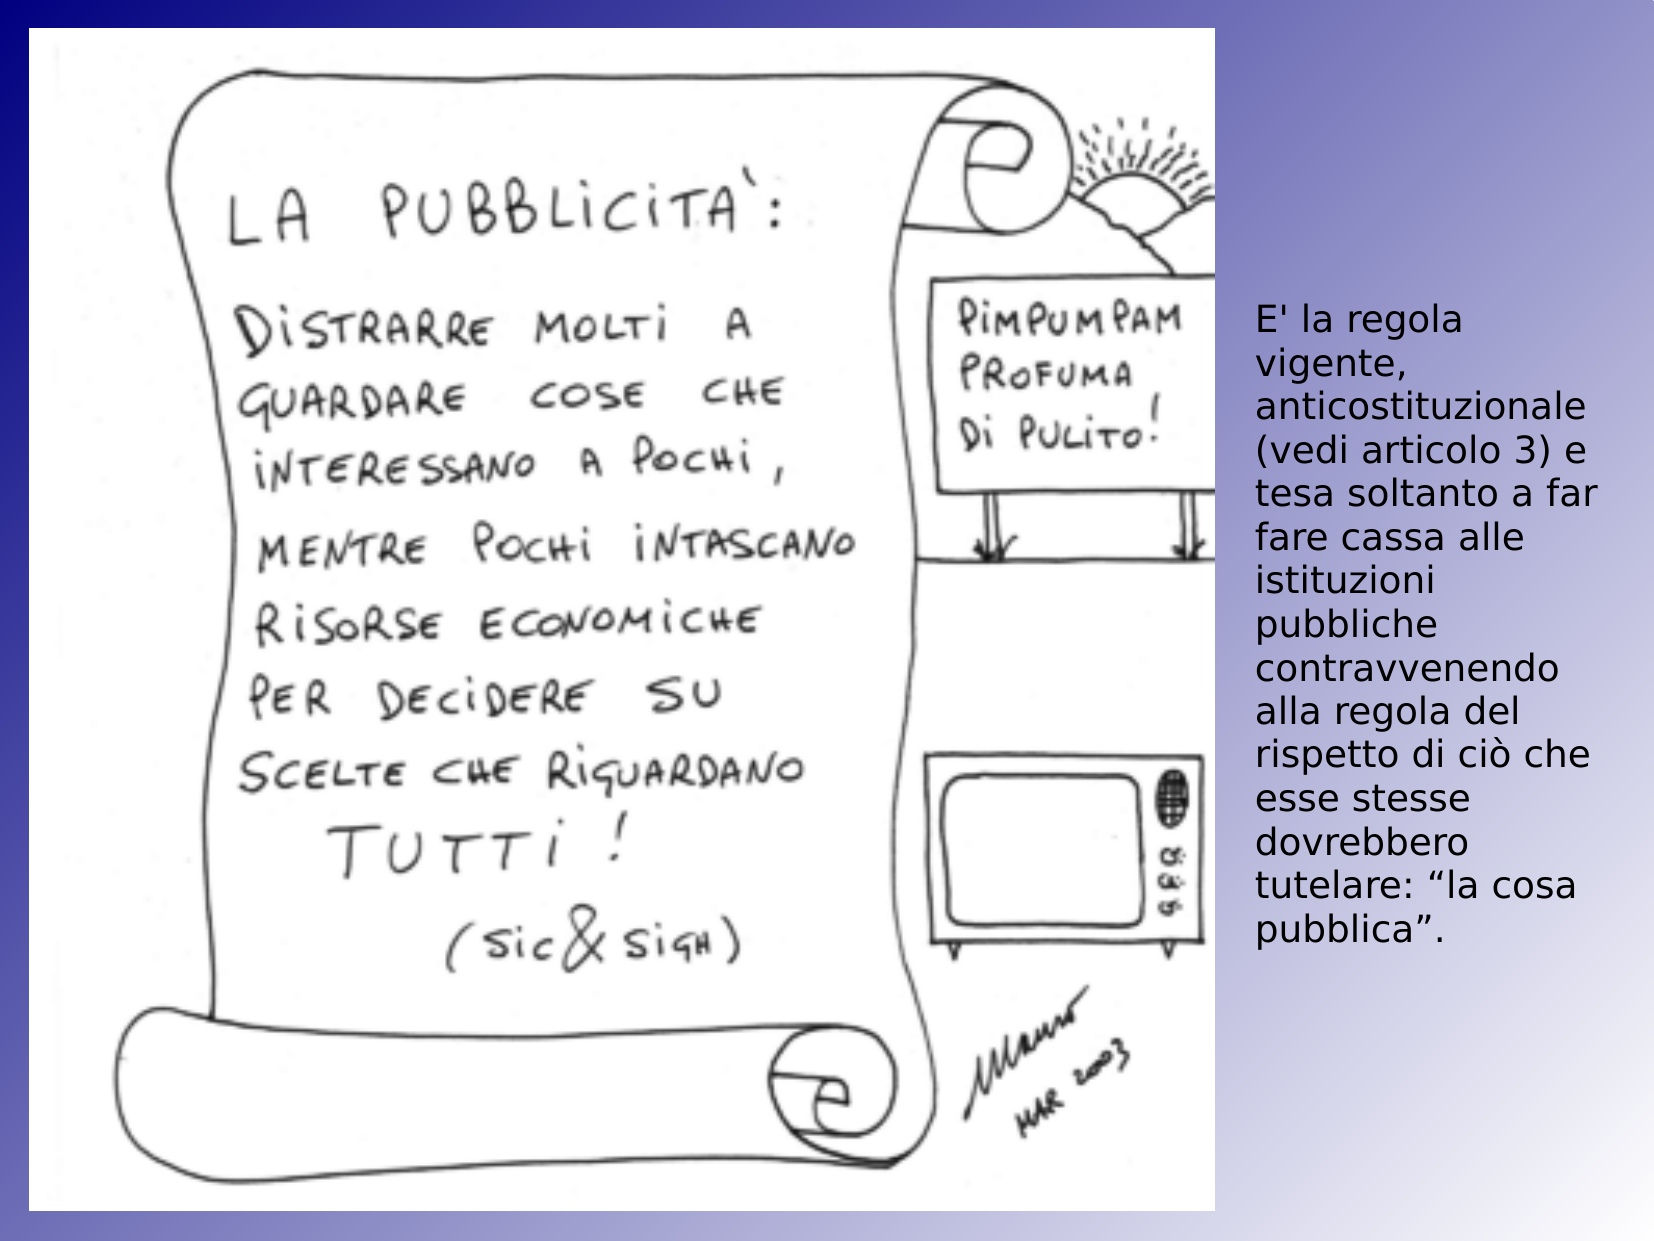

E' la regola vigente,
anticostituzionale (vedi articolo 3) e tesa soltanto a far fare cassa alle istituzioni pubbliche contravvenendo alla regola del rispetto di ciò che esse stesse dovrebbero tutelare: “la cosa pubblica”.